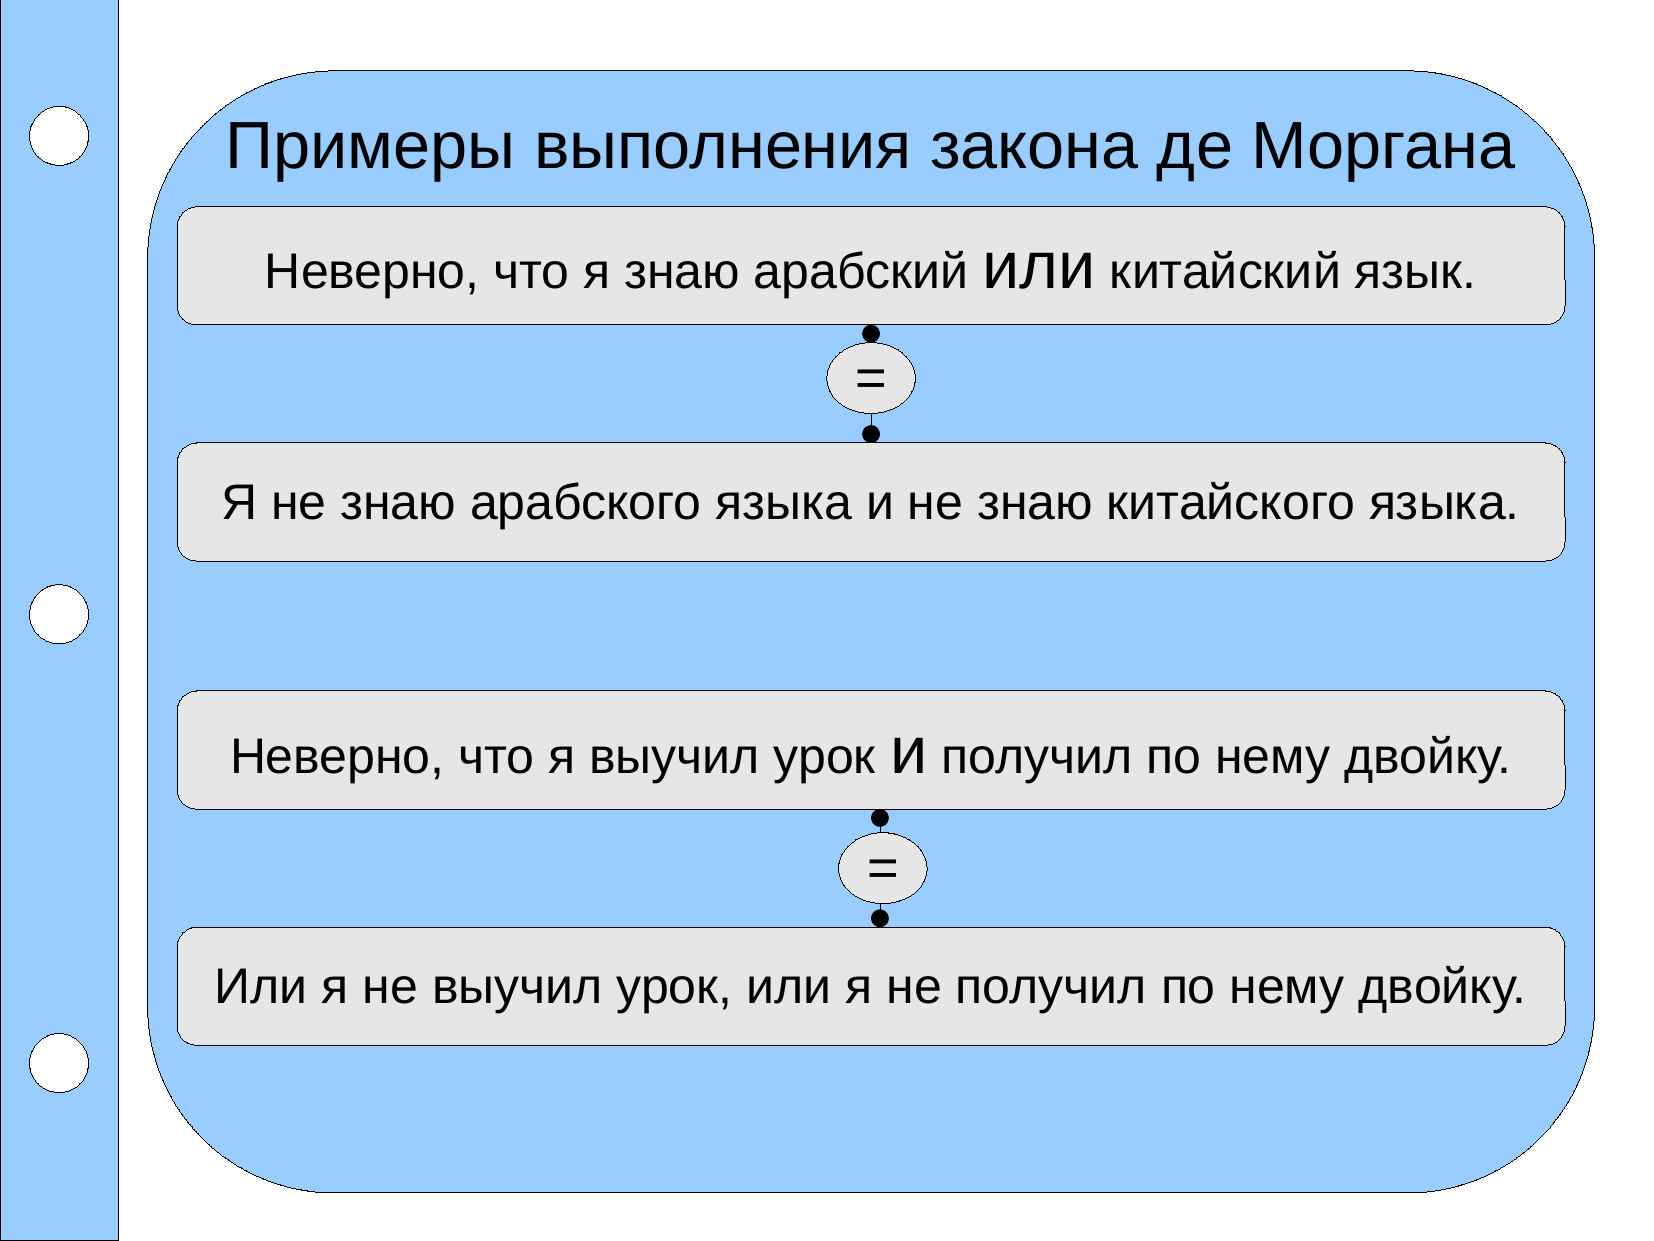

Примеры выполнения закона де Моргана
Неверно, что я знаю арабский или китайский язык.
Я не знаю арабского языка и не знаю китайского языка.
=
Неверно, что я выучил урок и получил по нему двойку.
Или я не выучил урок, или я не получил по нему двойку.
=